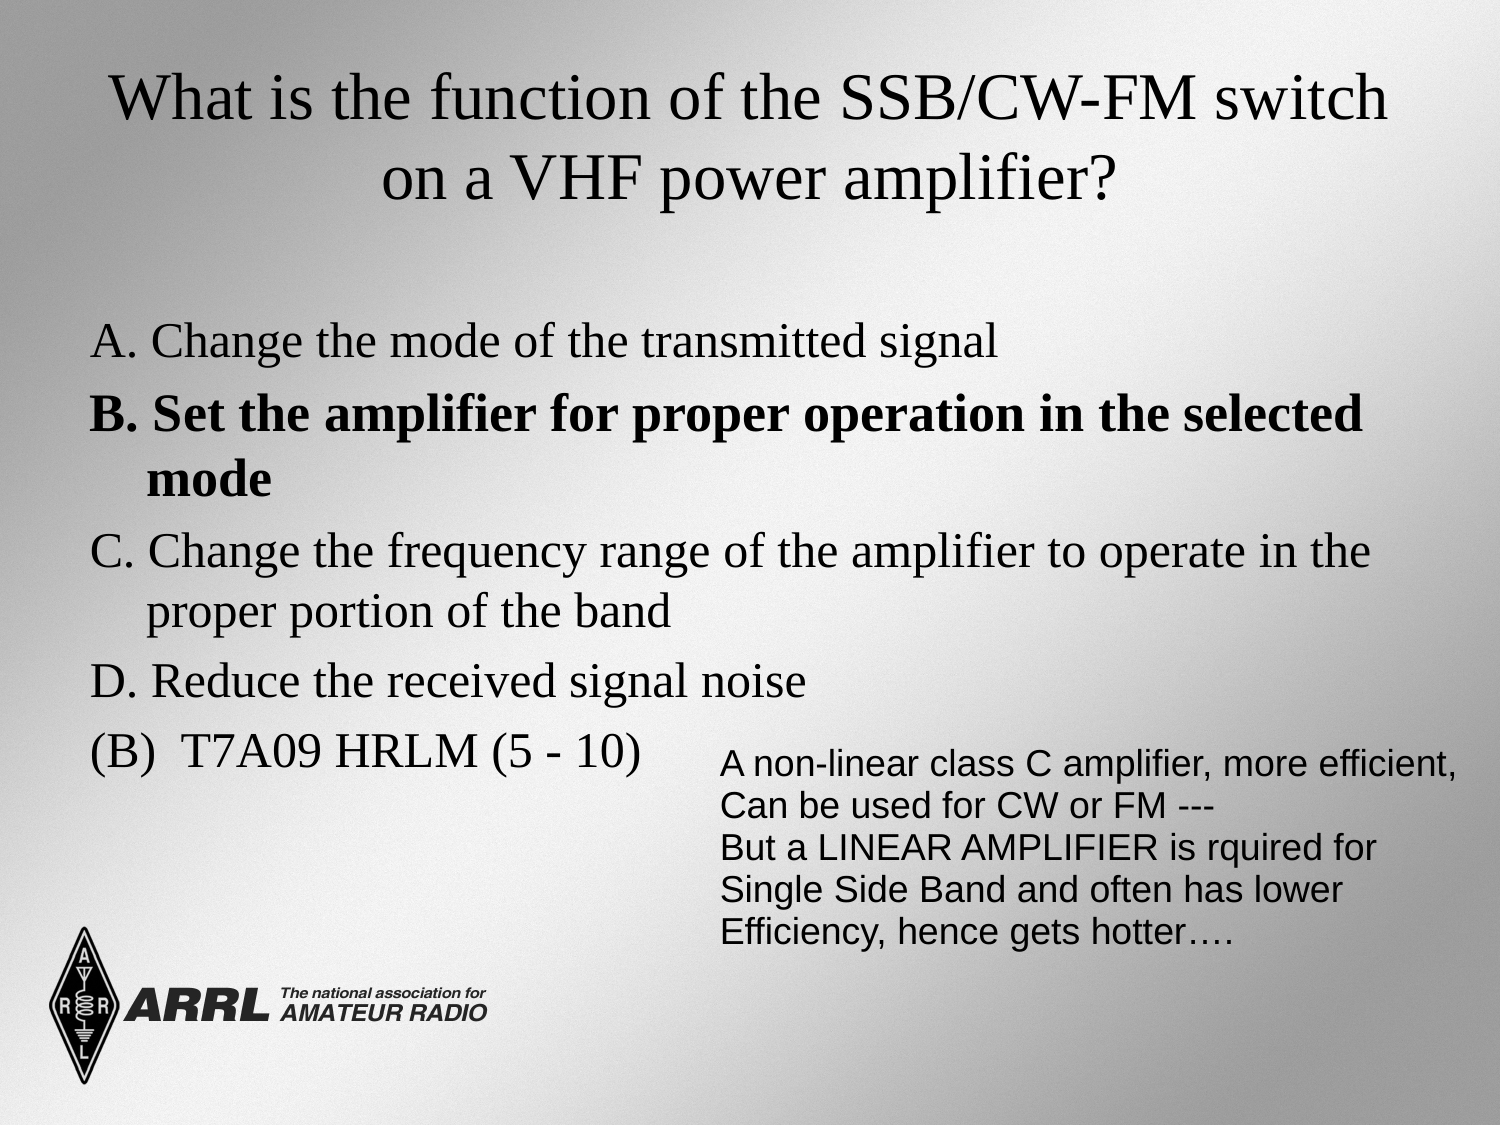

# What is the function of the SSB/CW-FM switch on a VHF power amplifier?
A. Change the mode of the transmitted signal
B. Set the amplifier for proper operation in the selected mode
C. Change the frequency range of the amplifier to operate in the proper portion of the band
D. Reduce the received signal noise
(B) T7A09 HRLM (5 - 10)
A non-linear class C amplifier, more efficient,
Can be used for CW or FM ---
But a LINEAR AMPLIFIER is rquired for
Single Side Band and often has lower
Efficiency, hence gets hotter….